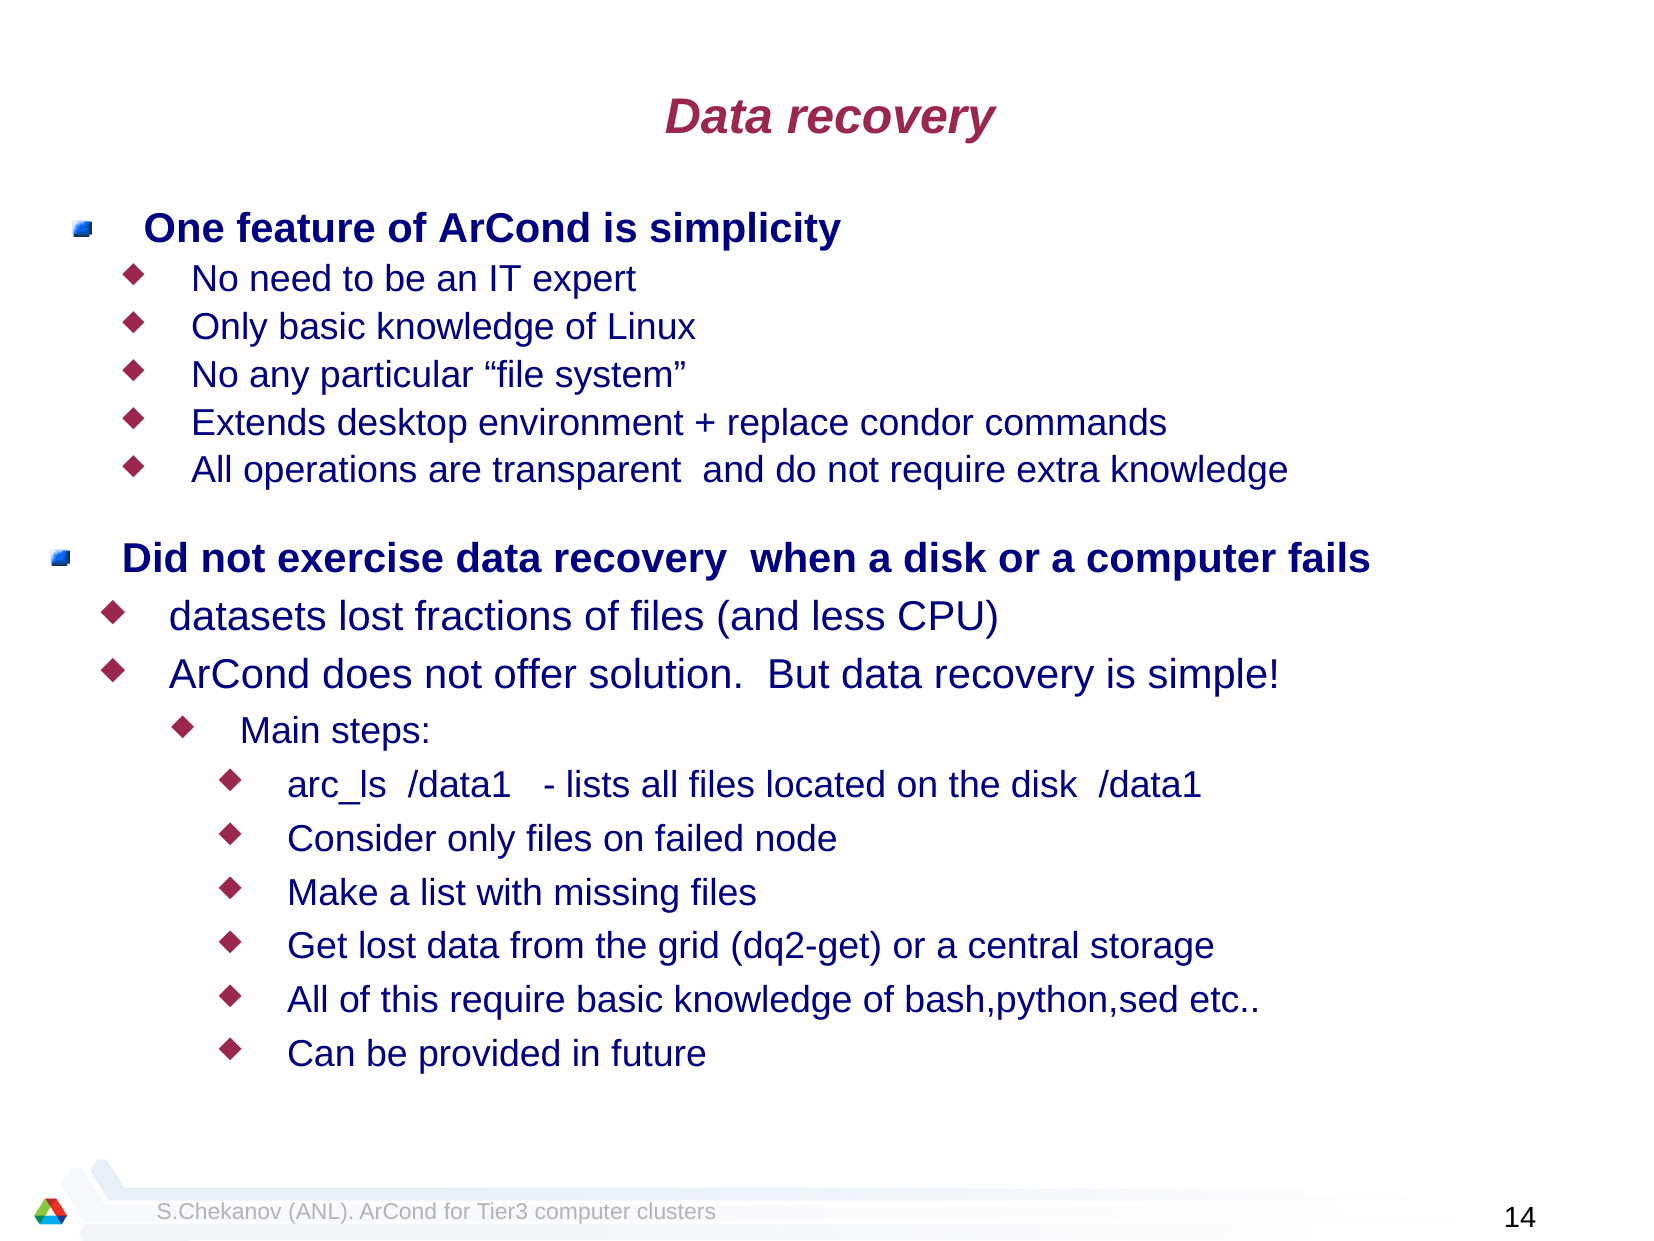

# Data recovery
One feature of ArCond is simplicity
No need to be an IT expert
Only basic knowledge of Linux
No any particular “file system”
Extends desktop environment + replace condor commands
All operations are transparent and do not require extra knowledge
Did not exercise data recovery when a disk or a computer fails
datasets lost fractions of files (and less CPU)
ArCond does not offer solution. But data recovery is simple!
Main steps:
arc_ls /data1 - lists all files located on the disk /data1
Consider only files on failed node
Make a list with missing files
Get lost data from the grid (dq2-get) or a central storage
All of this require basic knowledge of bash,python,sed etc..
Can be provided in future
14